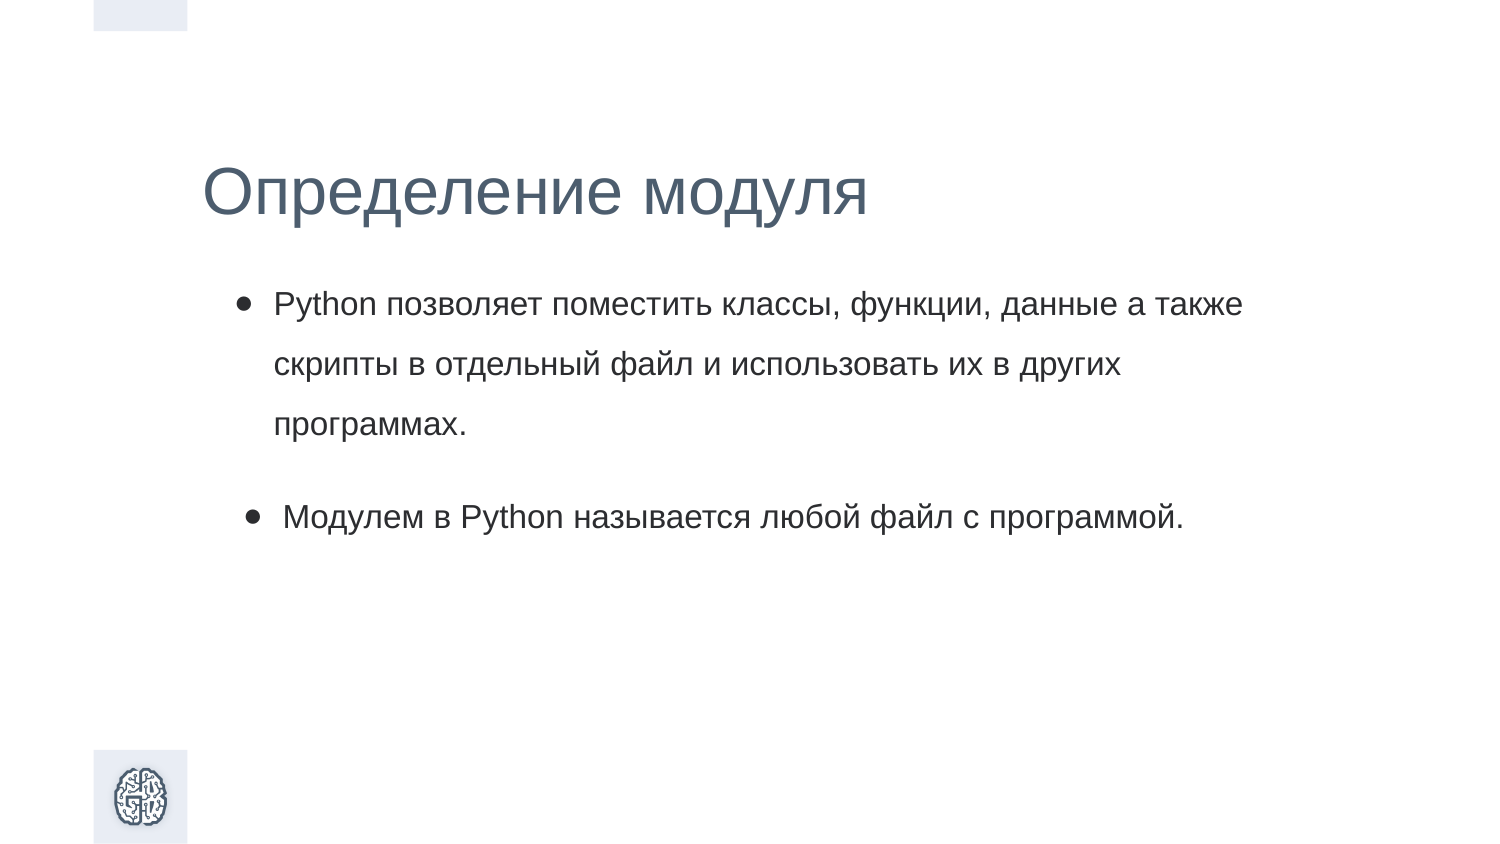

Определение модуля
Python позволяет поместить классы, функции, данные а также скрипты в отдельный файл и использовать их в других программах.
Модулем в Python называется любой файл с программой.